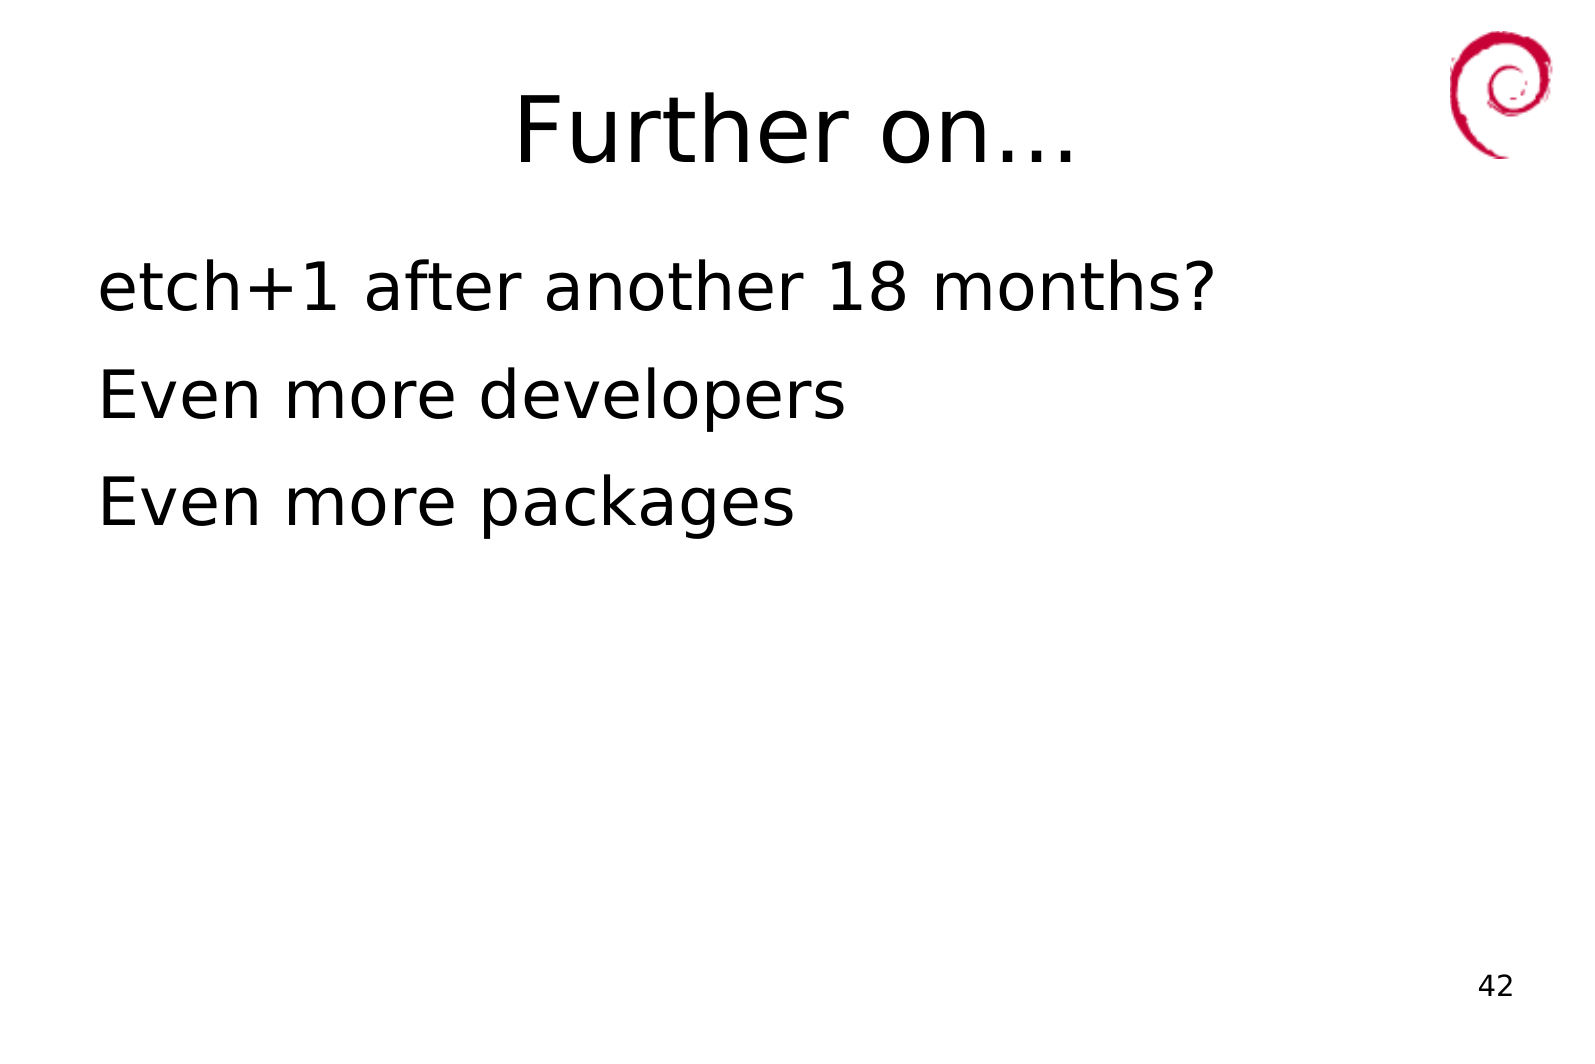

# Further on...
etch+1 after another 18 months?
Even more developers
Even more packages
42